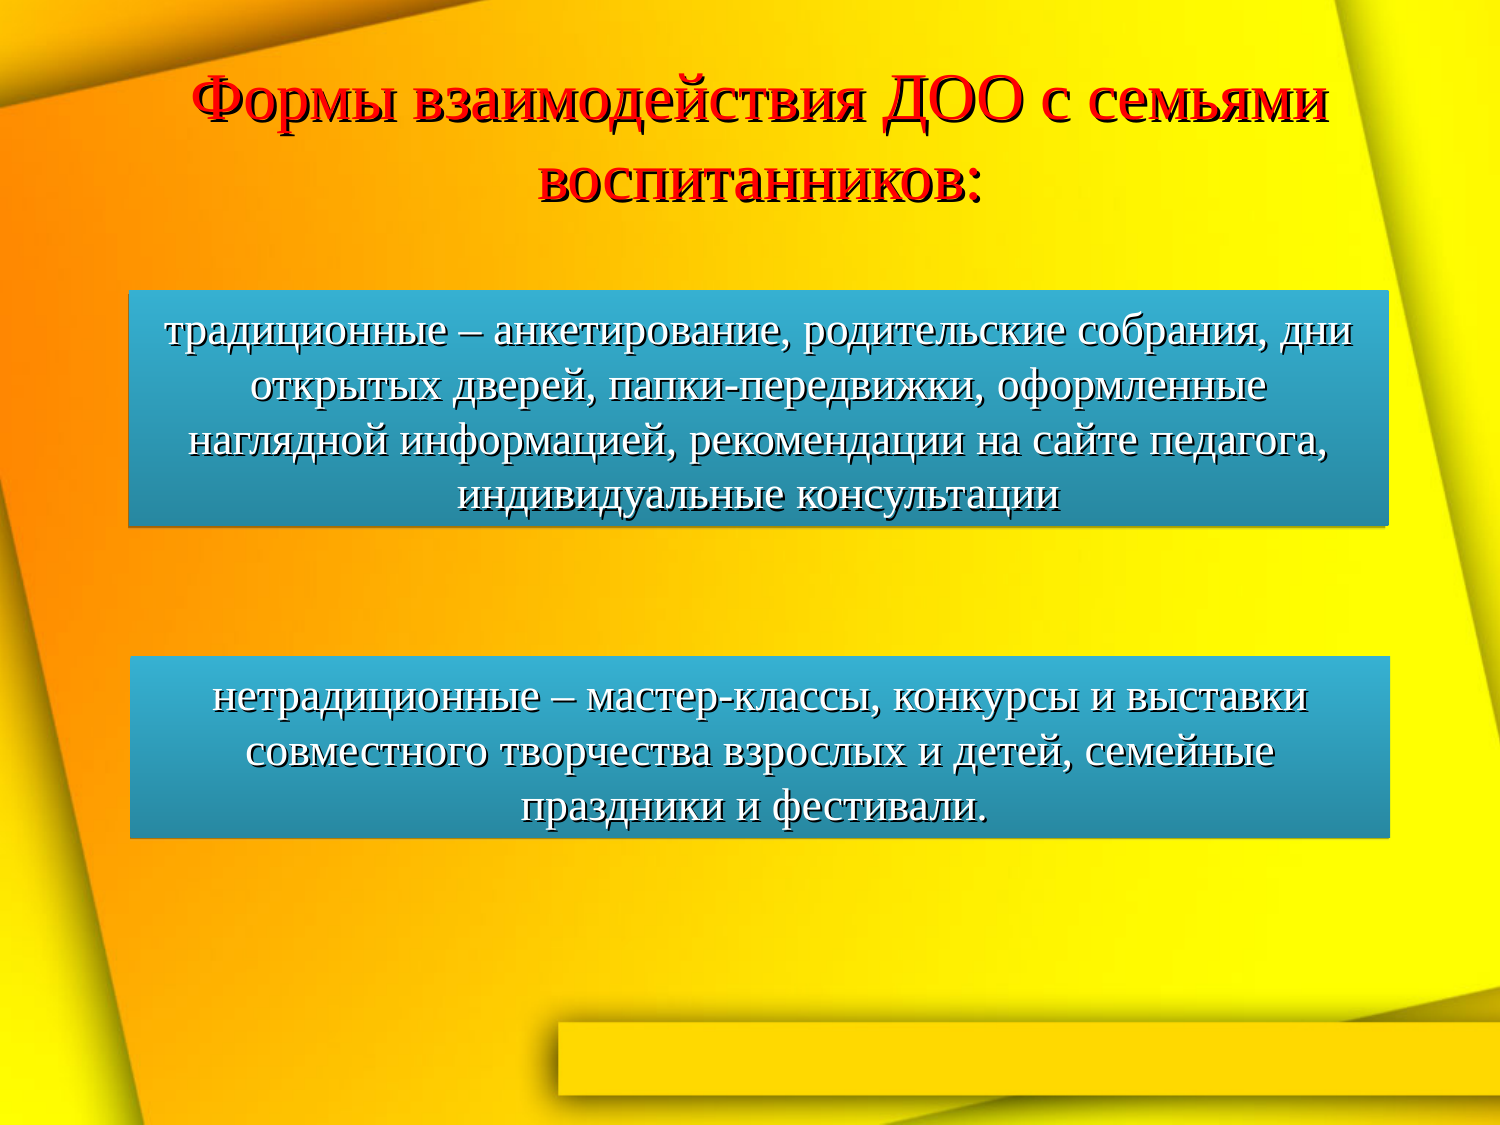

Формы взаимодействия ДОО с семьями воспитанников:
традиционные – анкетирование, родительские собрания, дни открытых дверей, папки-передвижки, оформленные наглядной информацией, рекомендации на сайте педагога, индивидуальные консультации
нетрадиционные – мастер-классы, конкурсы и выставки совместного творчества взрослых и детей, семейные праздники и фестивали.